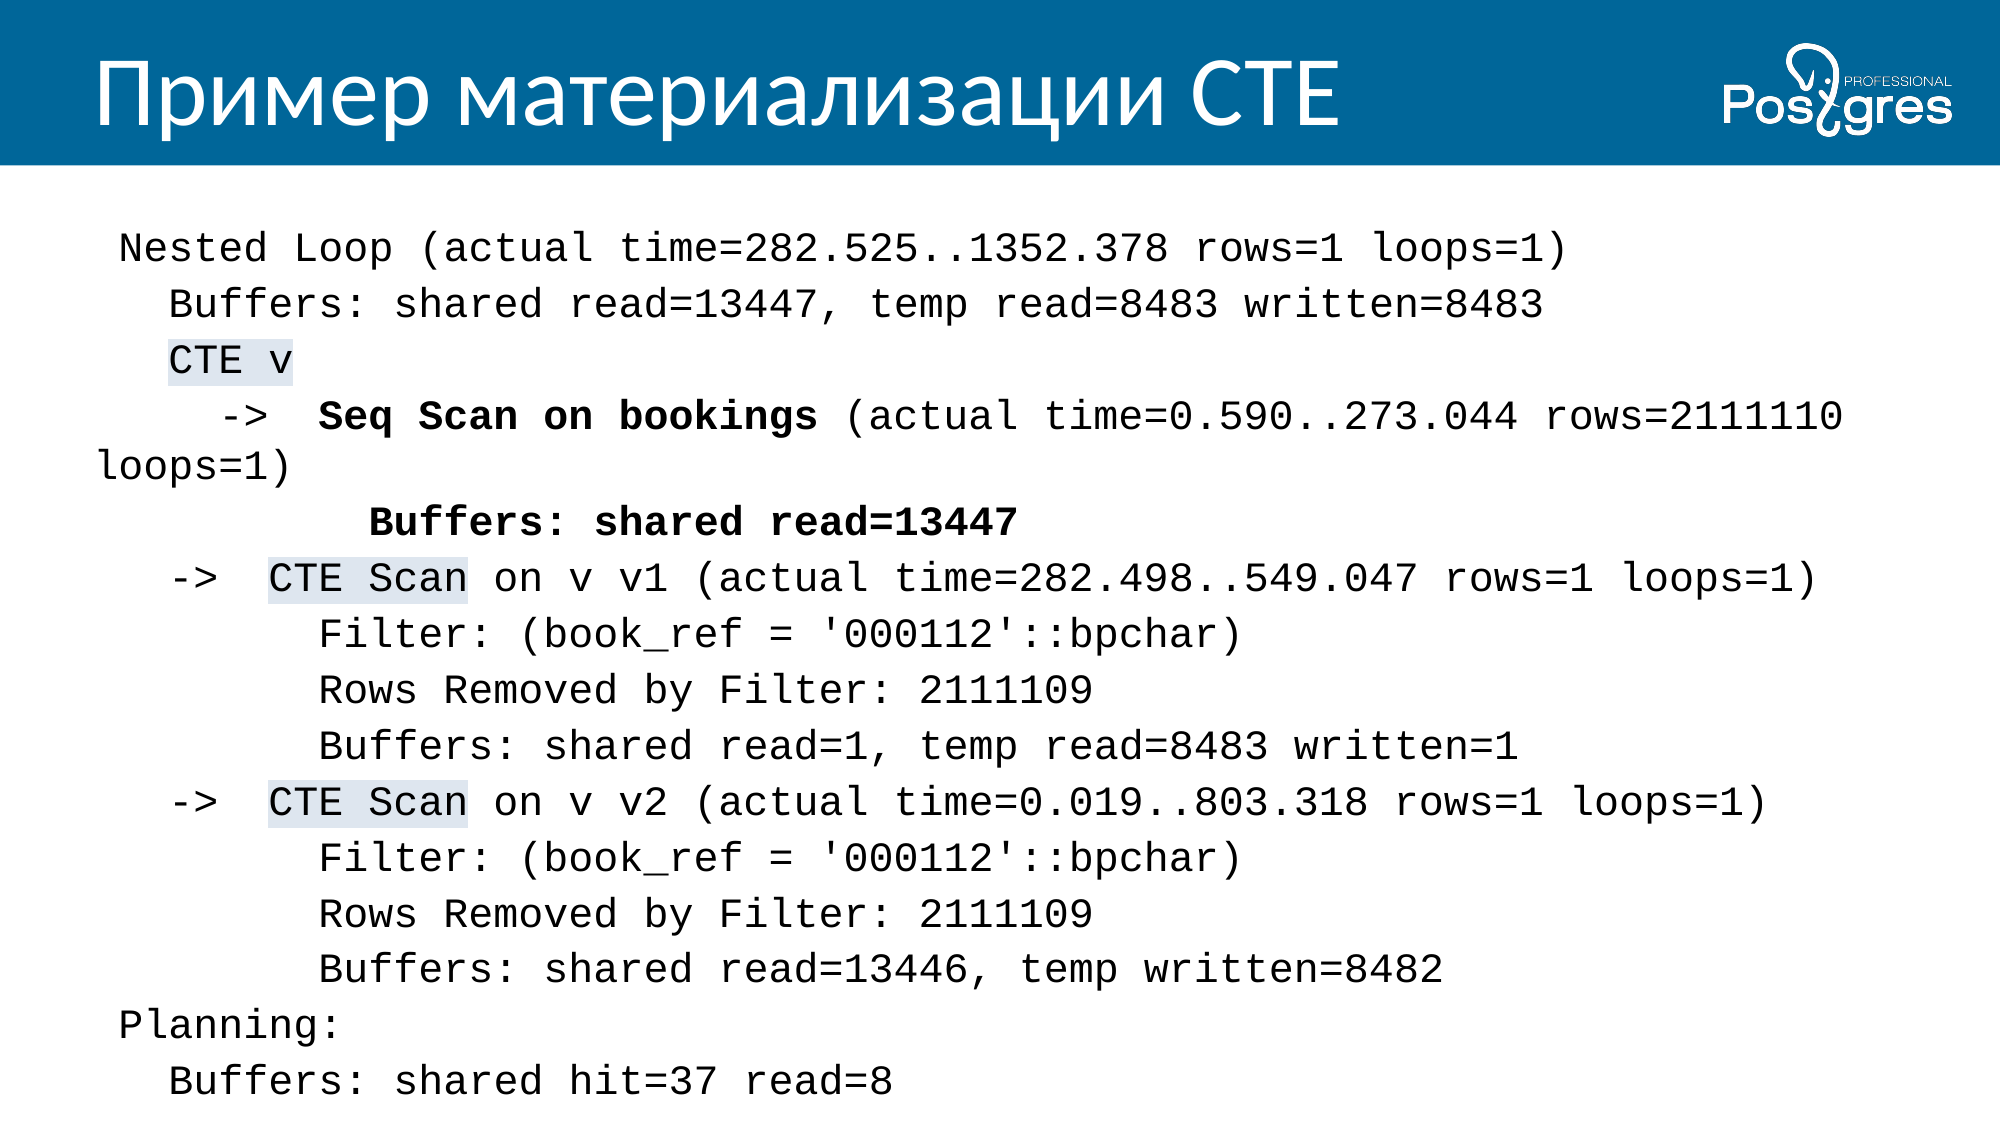

# Пример материализации CTE
 Nested Loop (actual time=282.525..1352.378 rows=1 loops=1)
 Buffers: shared read=13447, temp read=8483 written=8483
 CTE v
 -> Seq Scan on bookings (actual time=0.590..273.044 rows=2111110 loops=1)
 Buffers: shared read=13447
 -> CTE Scan on v v1 (actual time=282.498..549.047 rows=1 loops=1)
 Filter: (book_ref = '000112'::bpchar)
 Rows Removed by Filter: 2111109
 Buffers: shared read=1, temp read=8483 written=1
 -> CTE Scan on v v2 (actual time=0.019..803.318 rows=1 loops=1)
 Filter: (book_ref = '000112'::bpchar)
 Rows Removed by Filter: 2111109
 Buffers: shared read=13446, temp written=8482
 Planning:
 Buffers: shared hit=37 read=8